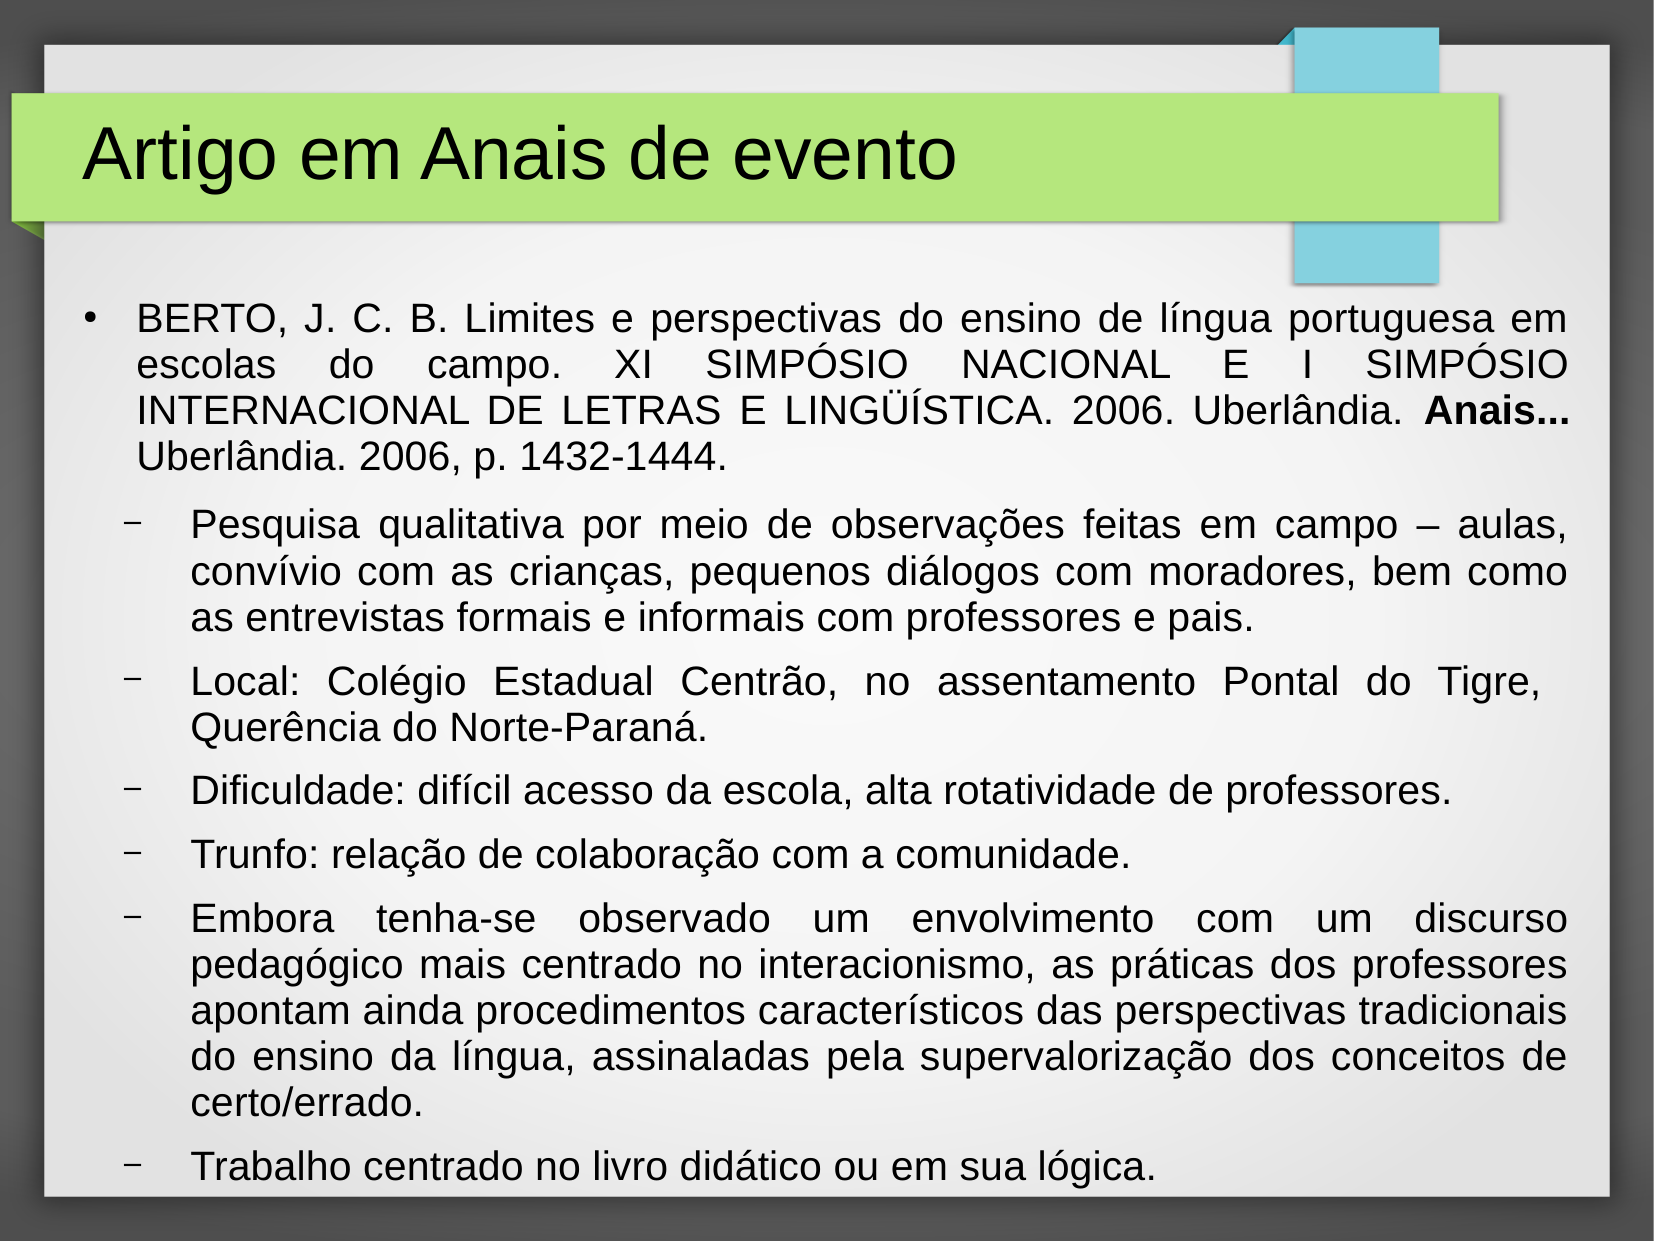

# Artigo em Anais de evento
BERTO, J. C. B. Limites e perspectivas do ensino de língua portuguesa em escolas do campo. XI SIMPÓSIO NACIONAL E I SIMPÓSIO INTERNACIONAL DE LETRAS E LINGÜÍSTICA. 2006. Uberlândia. Anais... Uberlândia. 2006, p. 1432-1444.
Pesquisa qualitativa por meio de observações feitas em campo – aulas, convívio com as crianças, pequenos diálogos com moradores, bem como as entrevistas formais e informais com professores e pais.
Local: Colégio Estadual Centrão, no assentamento Pontal do Tigre, Querência do Norte-Paraná.
Dificuldade: difícil acesso da escola, alta rotatividade de professores.
Trunfo: relação de colaboração com a comunidade.
Embora tenha-se observado um envolvimento com um discurso pedagógico mais centrado no interacionismo, as práticas dos professores apontam ainda procedimentos característicos das perspectivas tradicionais do ensino da língua, assinaladas pela supervalorização dos conceitos de certo/errado.
Trabalho centrado no livro didático ou em sua lógica.